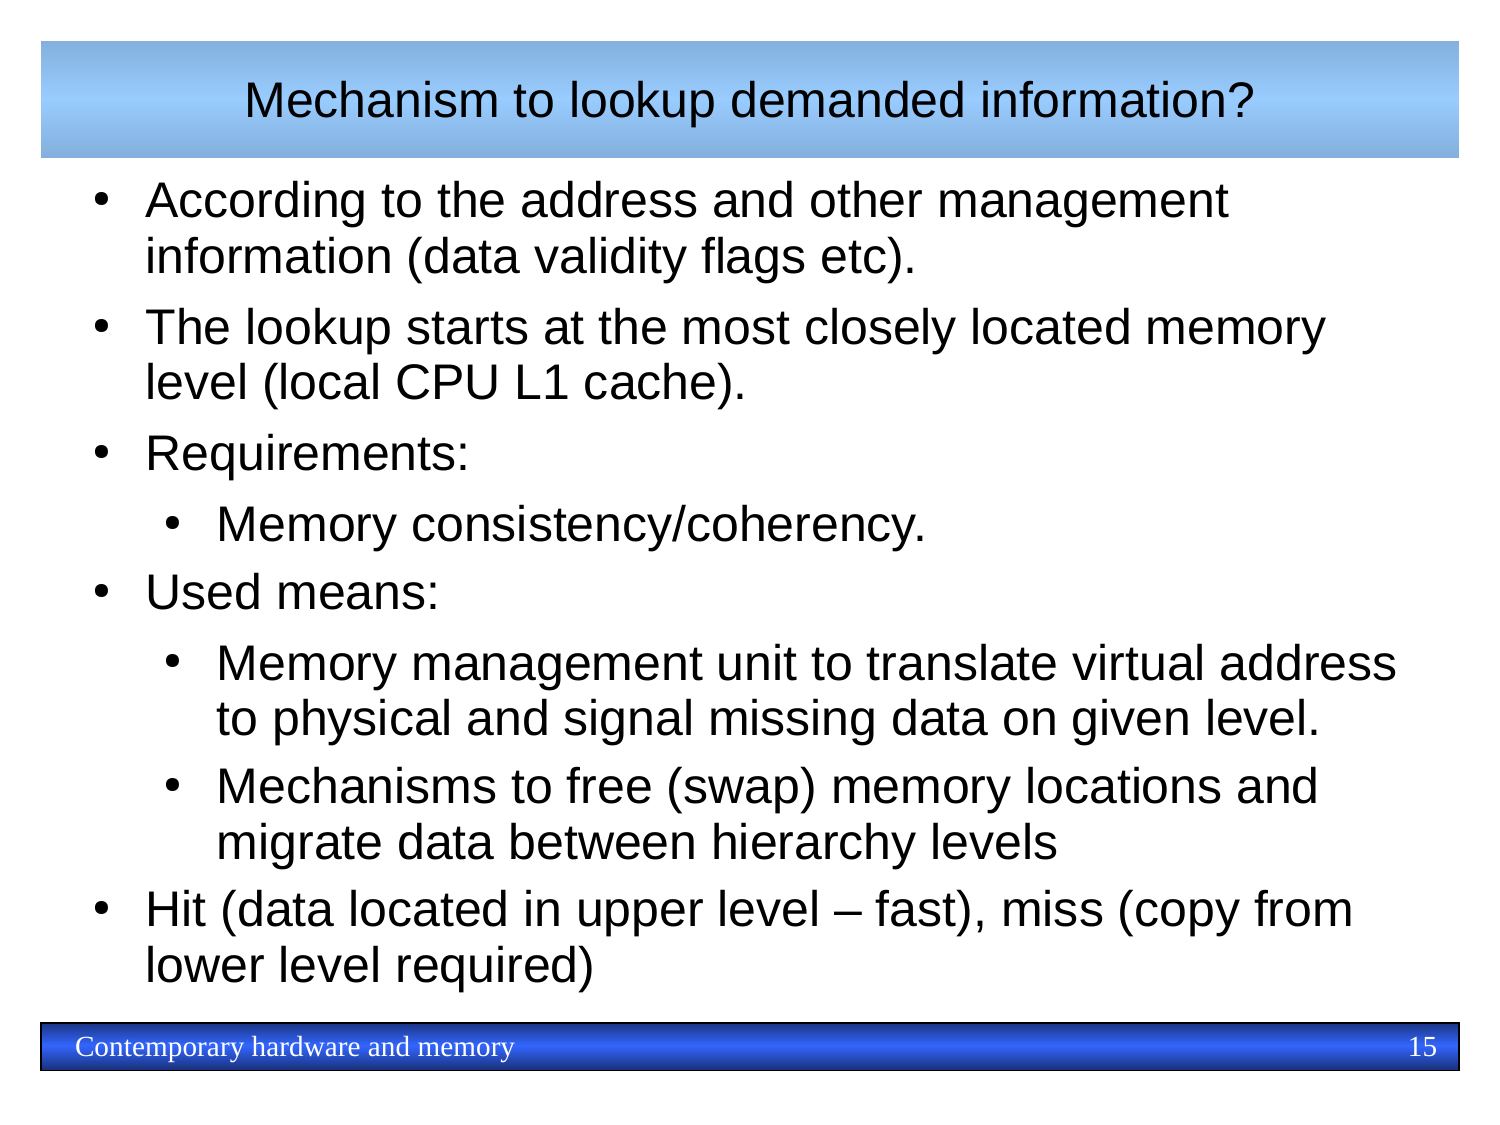

# Mechanism to lookup demanded information?
According to the address and other management information (data validity flags etc).
The lookup starts at the most closely located memory level (local CPU L1 cache).
Requirements:
Memory consistency/coherency.
Used means:
Memory management unit to translate virtual address to physical and signal missing data on given level.
Mechanisms to free (swap) memory locations and migrate data between hierarchy levels
Hit (data located in upper level – fast), miss (copy from lower level required)
Contemporary hardware and memory
15